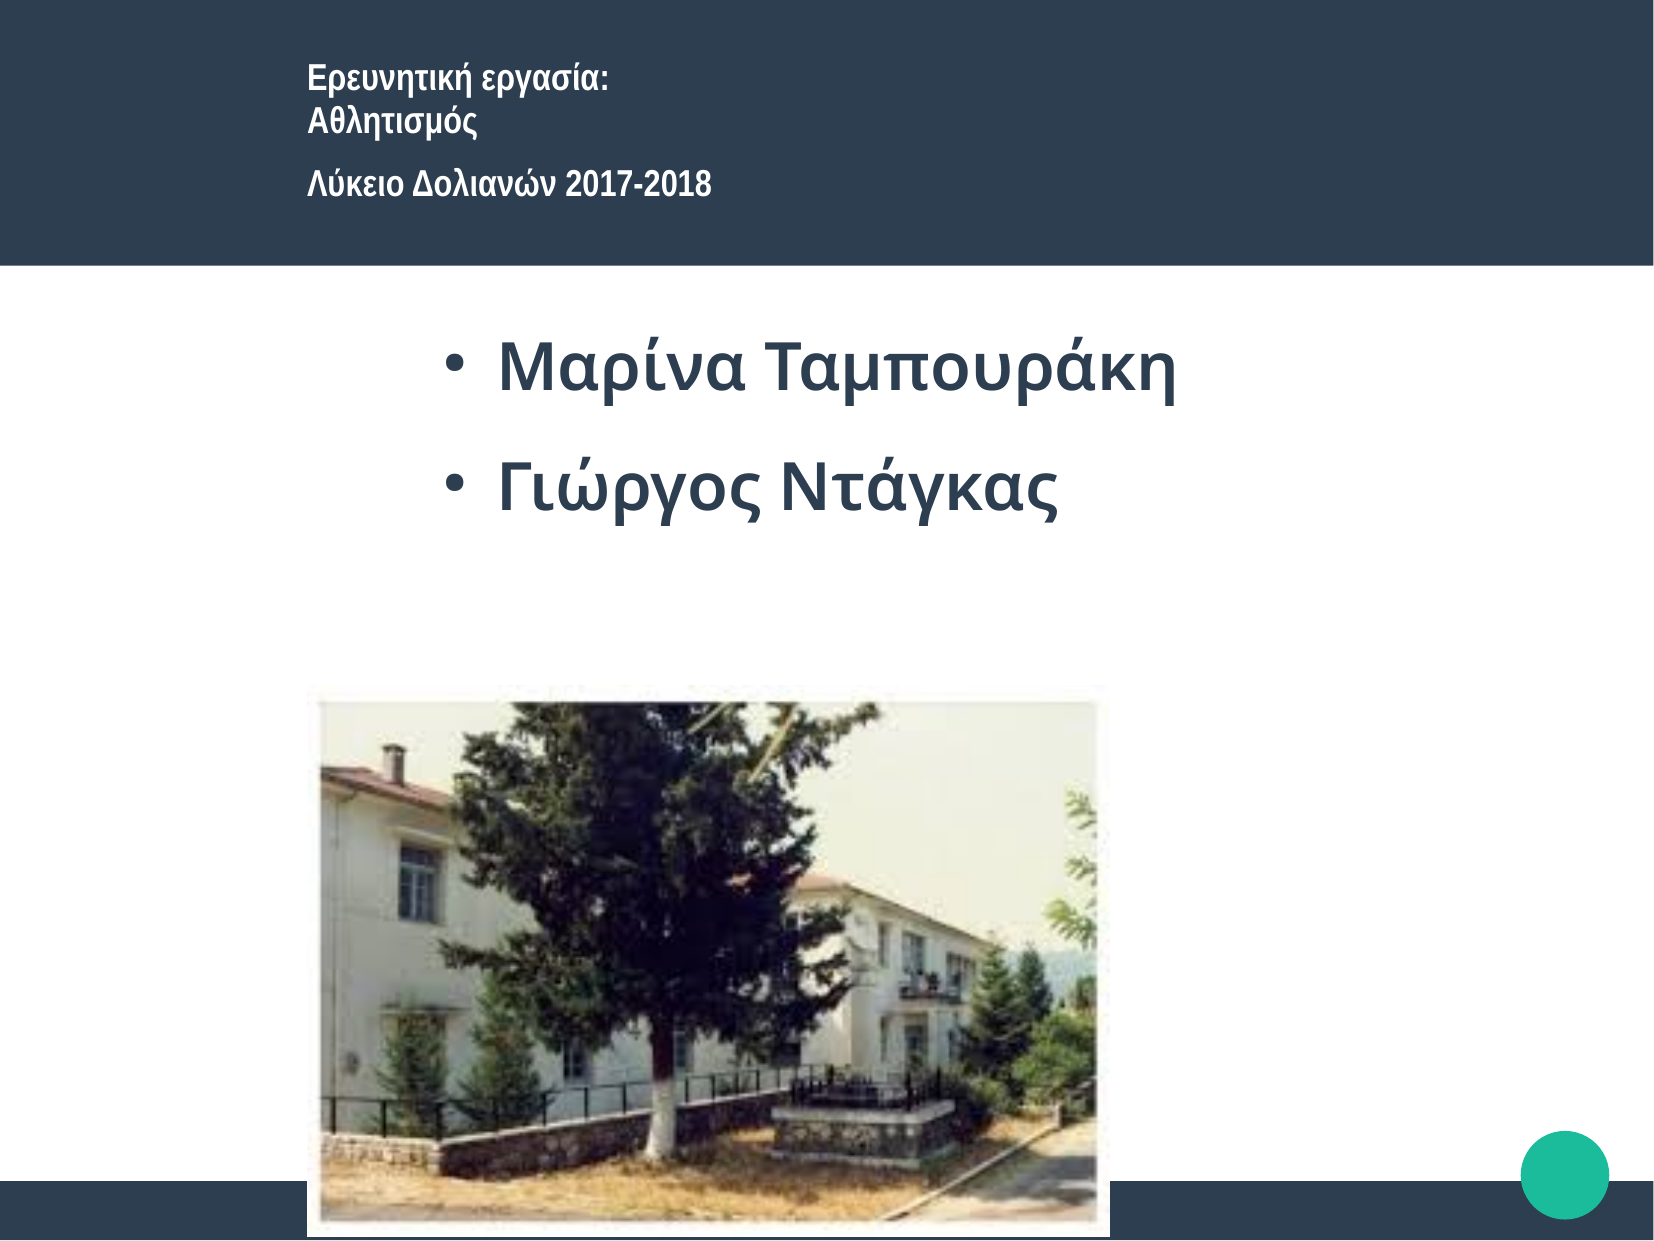

# Ερευνητική εργασία: Αθλητισμός Λύκειο Δολιανών 2017-2018
Μαρίνα Ταμπουράκη
Γιώργος Ντάγκας